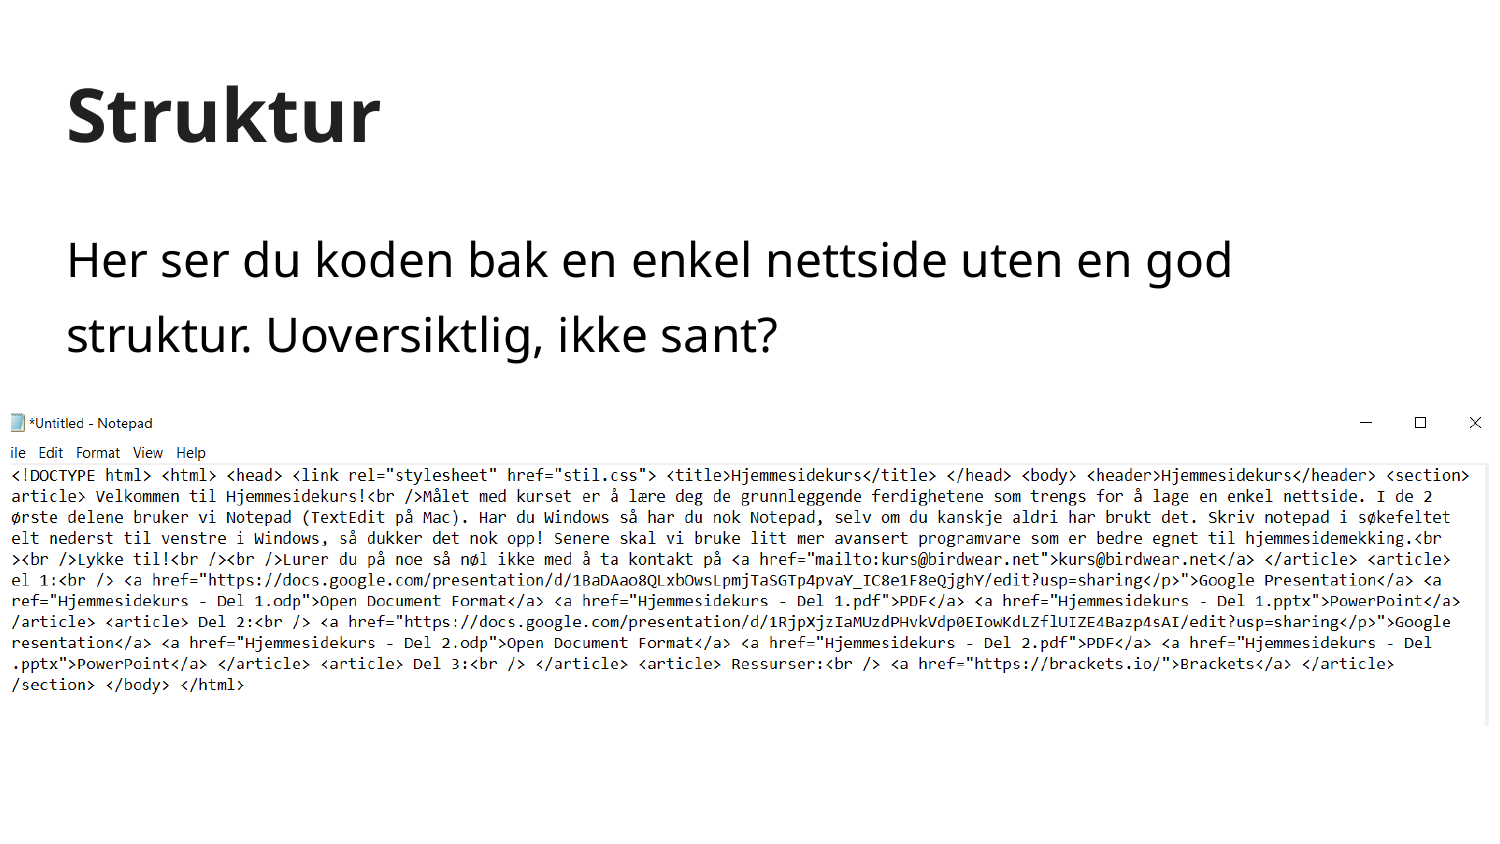

# Struktur
Her ser du koden bak en enkel nettside uten en god struktur. Uoversiktlig, ikke sant?